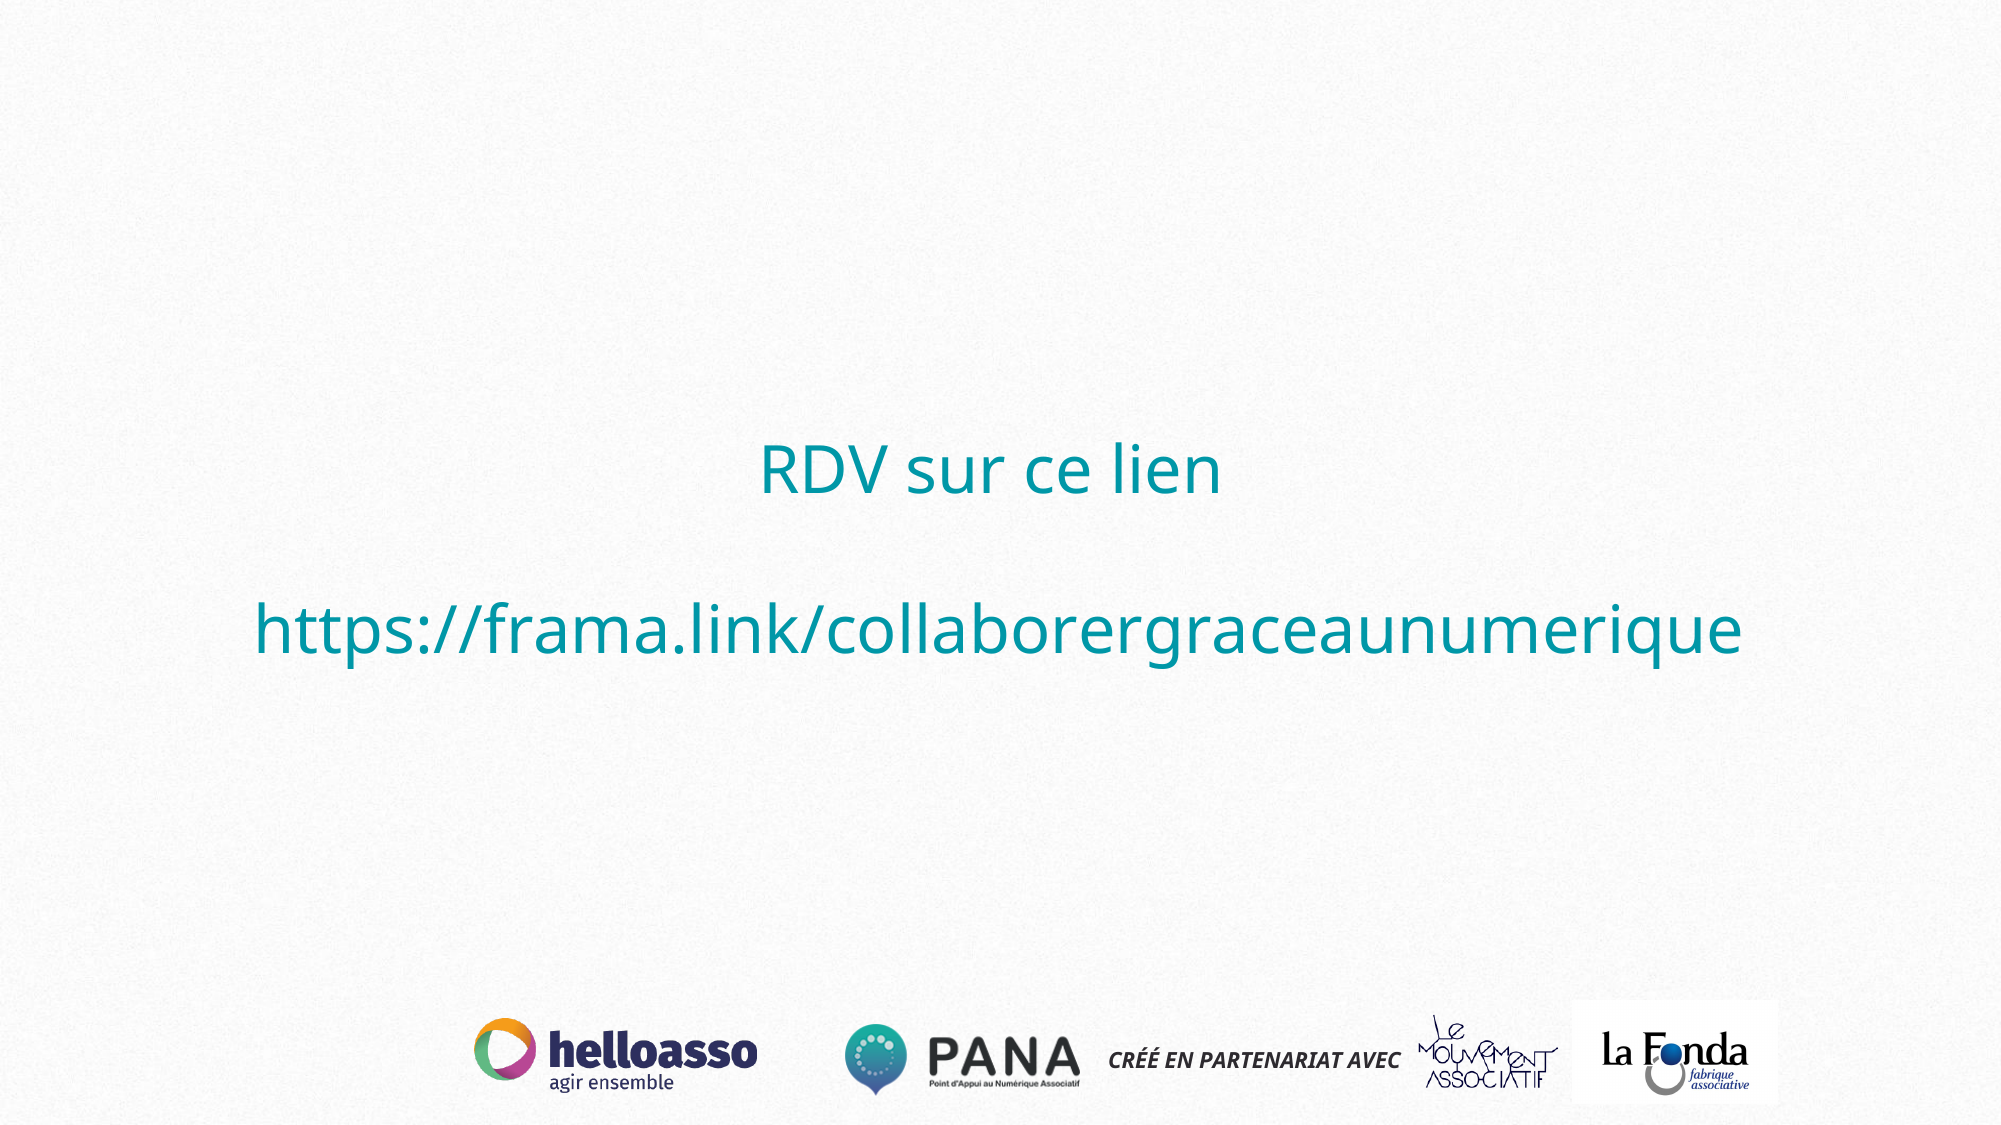

RDV sur ce lien
https://frama.link/collaborergraceaunumerique
CRÉÉ EN PARTENARIAT AVEC